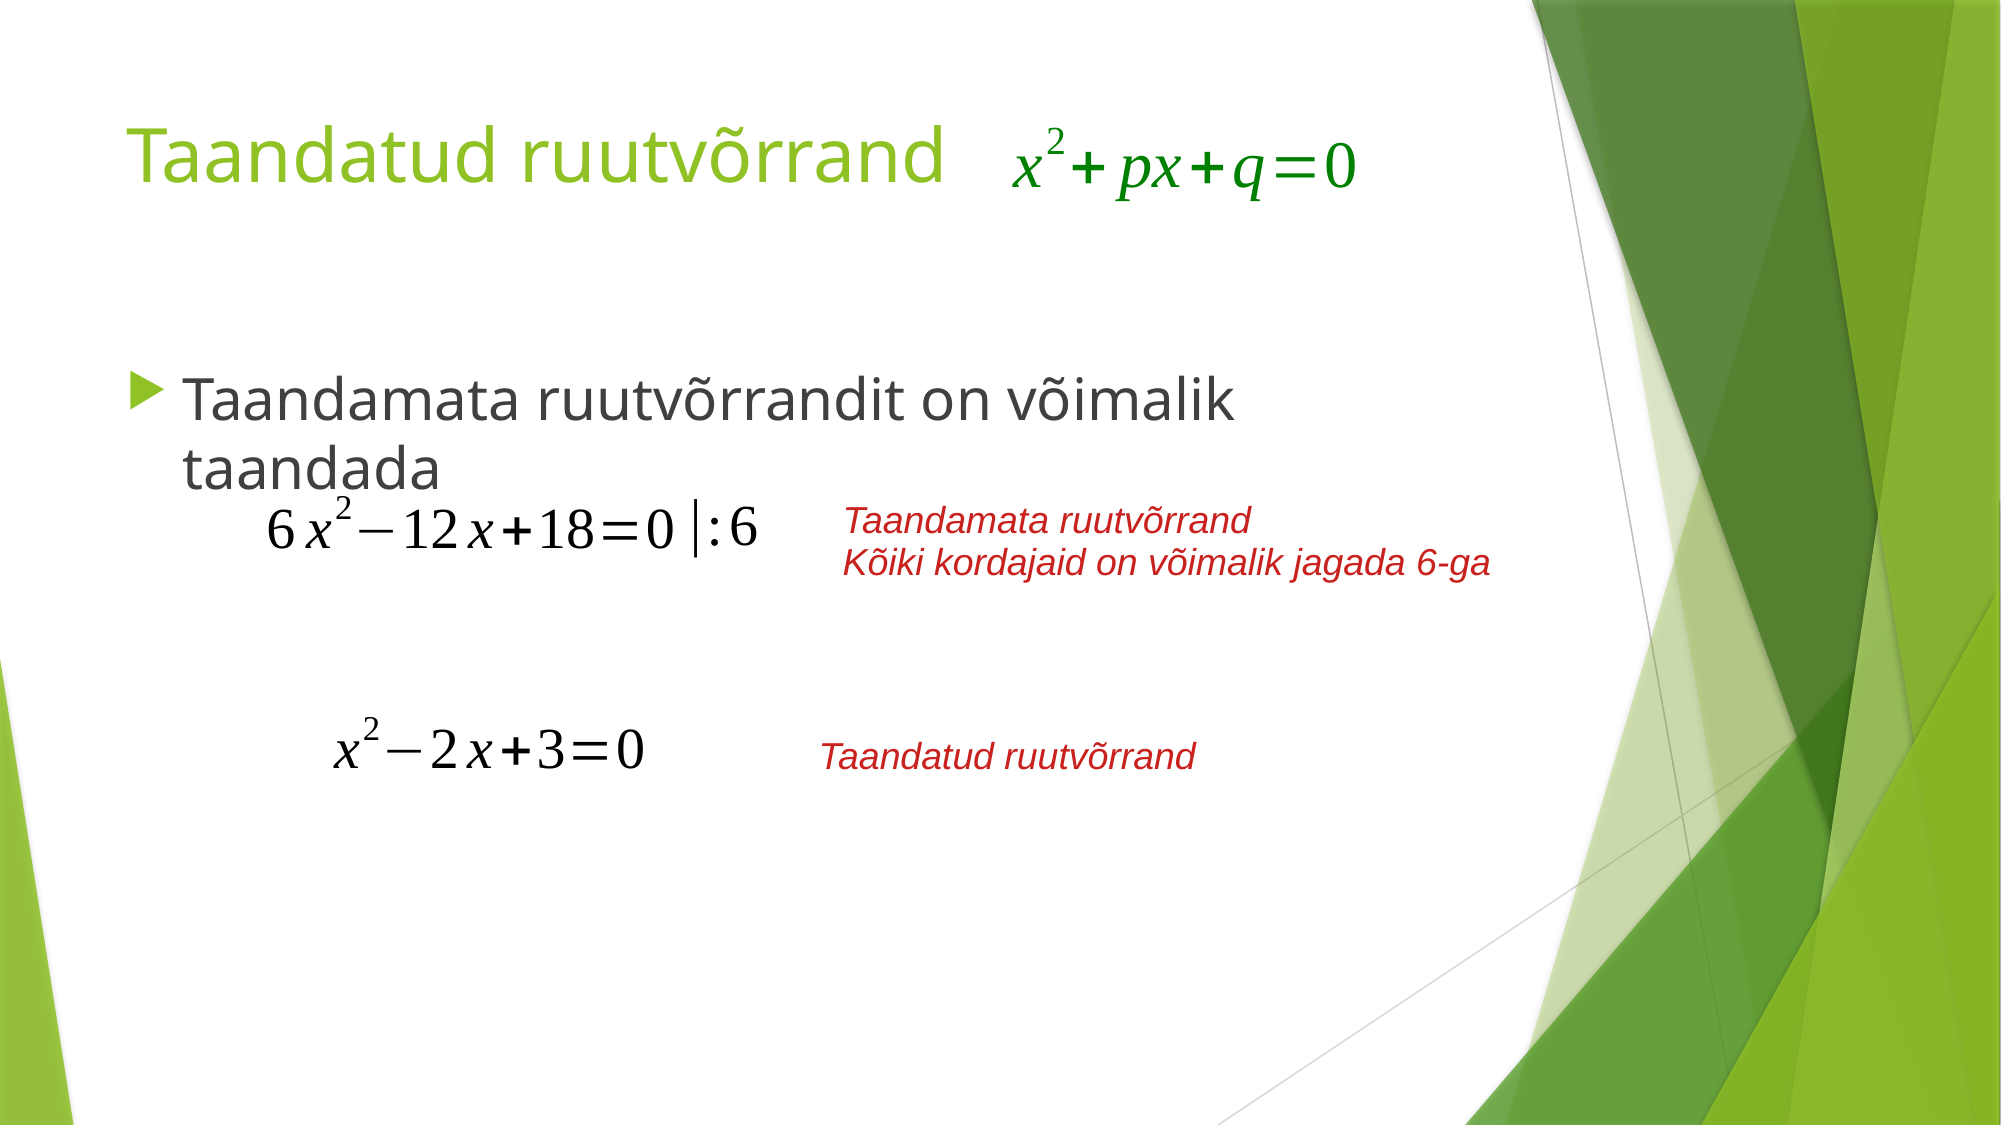

# Taandatud ruutvõrrand
Taandamata ruutvõrrandit on võimalik taandada
Taandamata ruutvõrrand
Kõiki kordajaid on võimalik jagada 6-ga
Taandatud ruutvõrrand